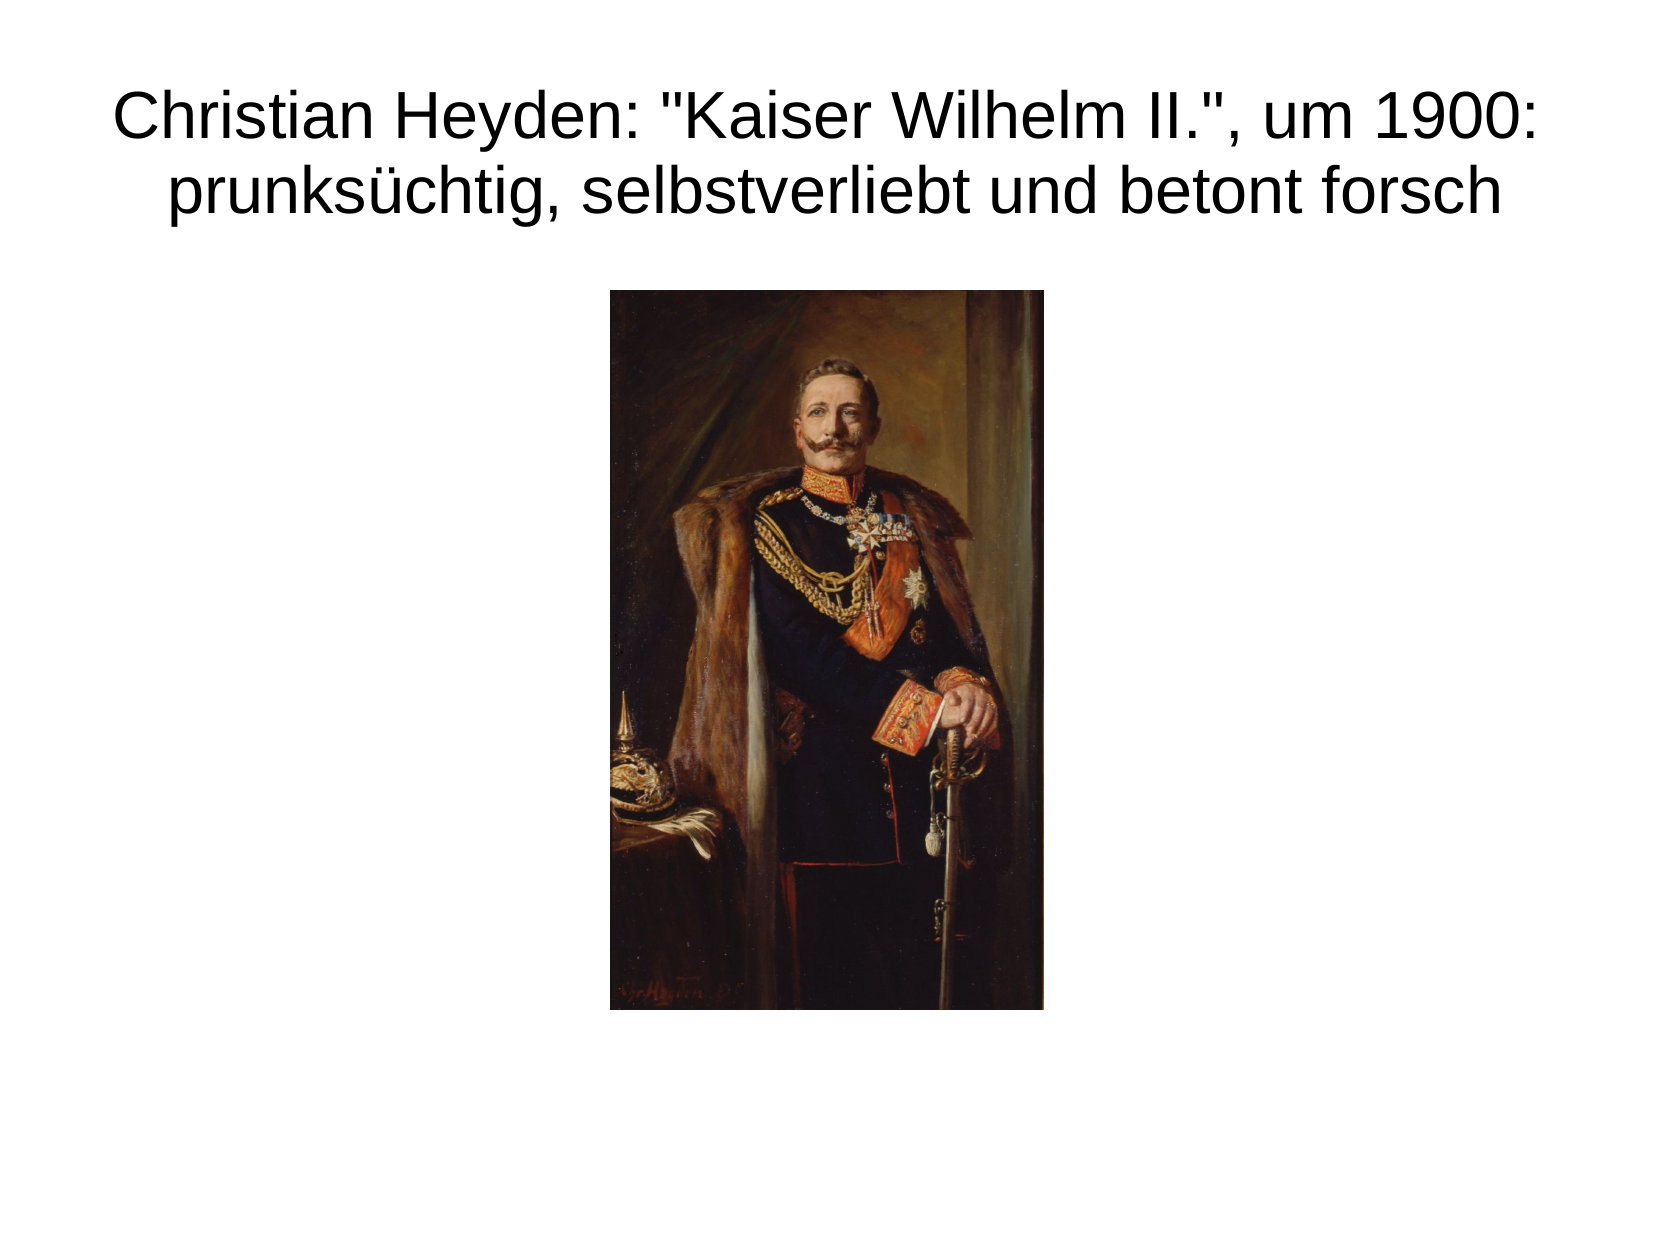

# Christian Heyden: "Kaiser Wilhelm II.", um 1900: prunksüchtig, selbstverliebt und betont forsch